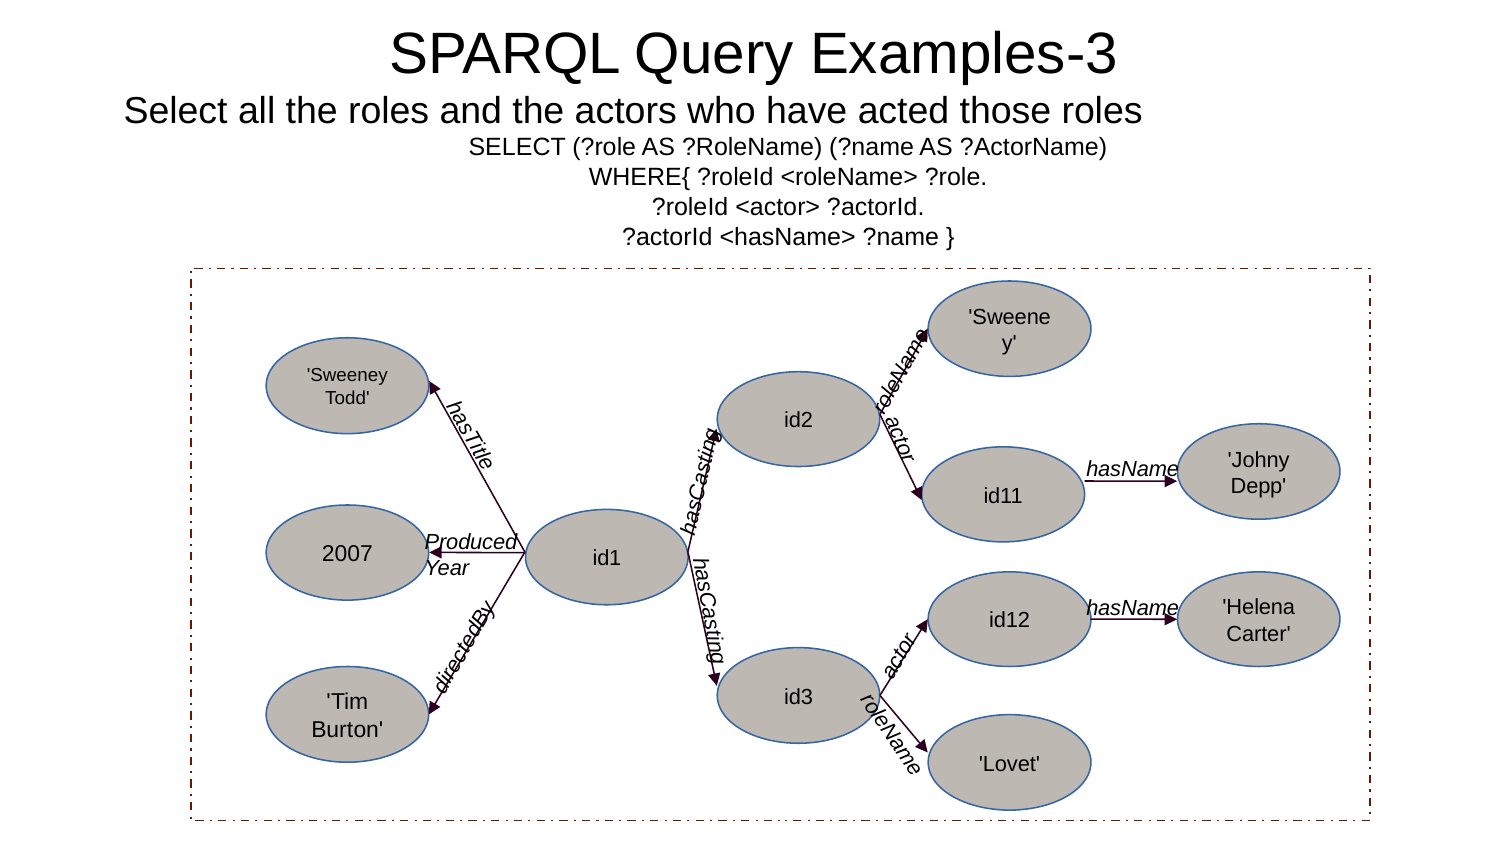

SPARQL Query Examples-3
Select all the roles and the actors who have acted those roles
SELECT (?role AS ?RoleName) (?name AS ?ActorName)
WHERE{ ?roleId <roleName> ?role.
?roleId <actor> ?actorId.
?actorId <hasName> ?name }
'Sweeney'
roleName
'Sweeney Todd'
id2
actor
hasTitle
'Johny Depp'
hasCasting
id11
hasName
2007
id1
Produced
Year
id12
'Helena Carter'
hasName
hasCasting
directedBy
actor
id3
'Tim Burton'
roleName
'Lovet'